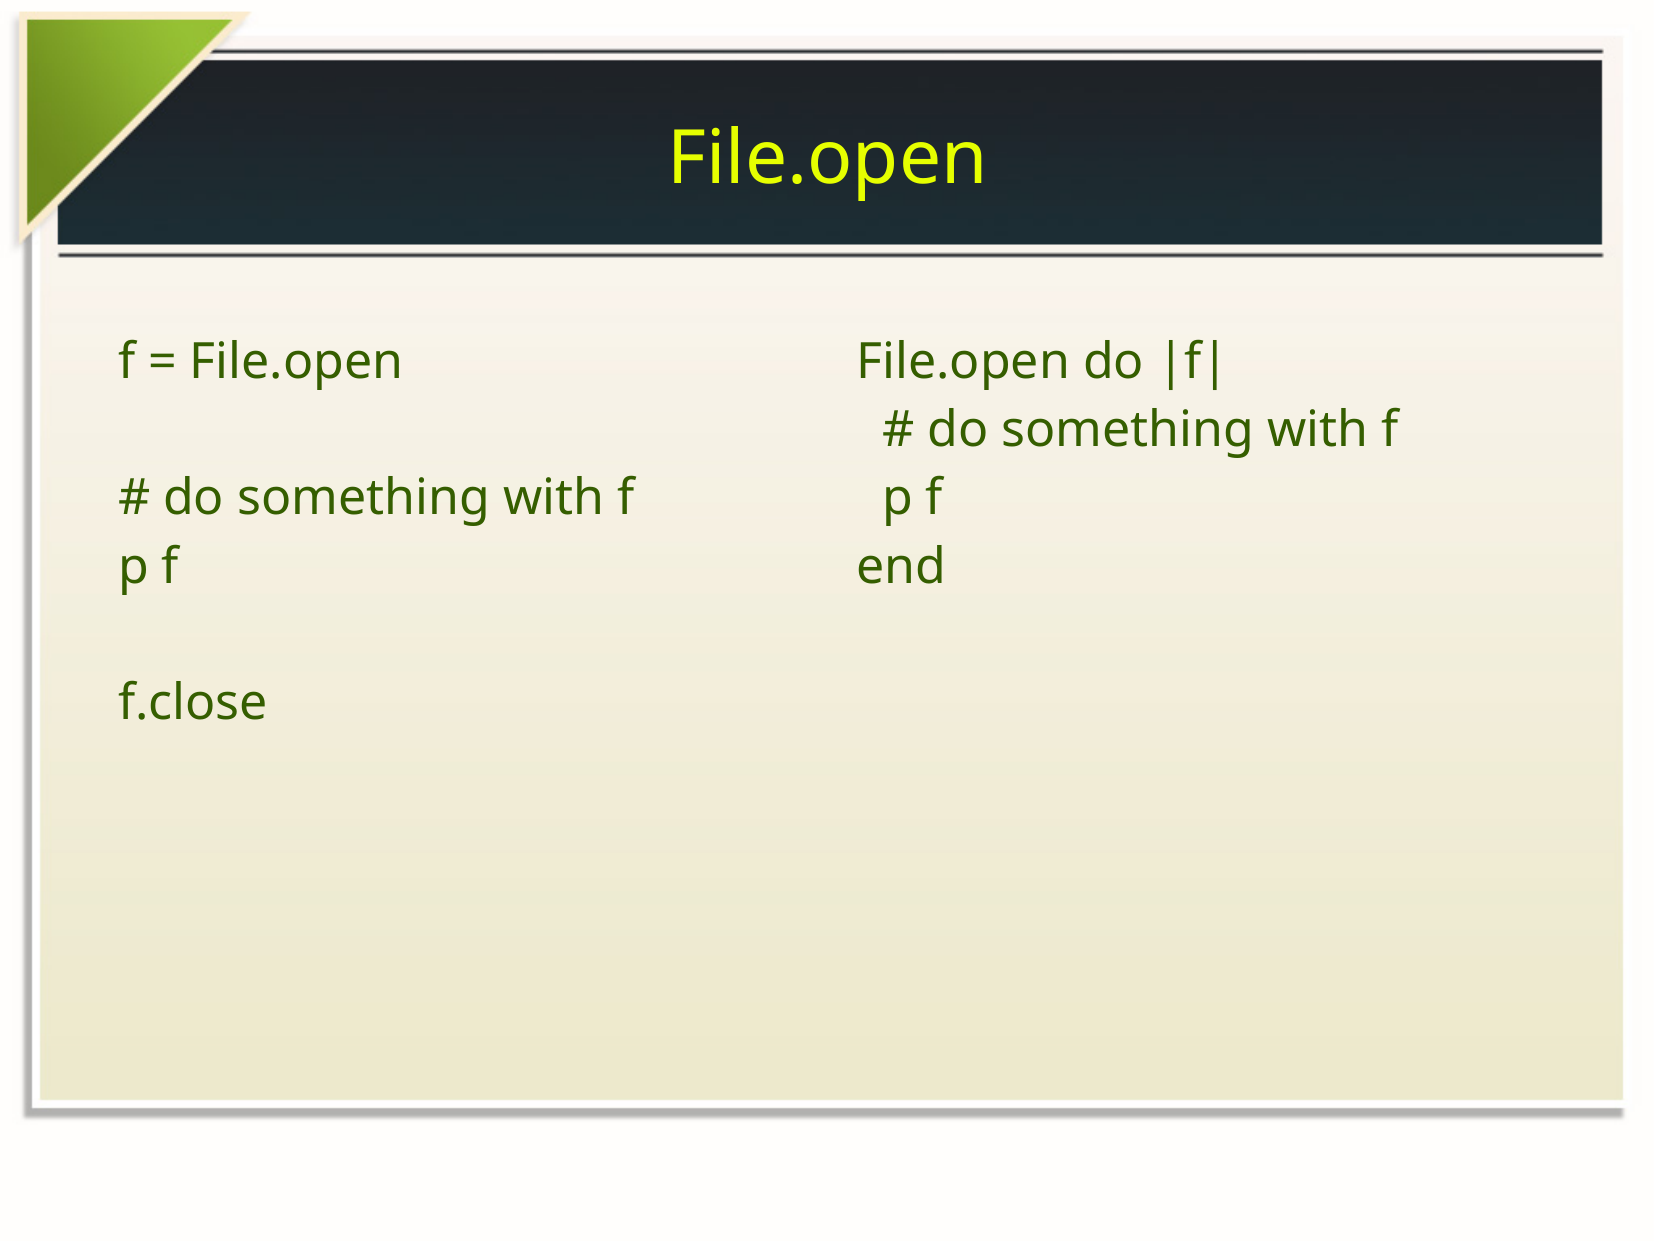

# File.open
f = File.open
# do something with f
p f
f.close
File.open do |f|
 # do something with f
 p f
end